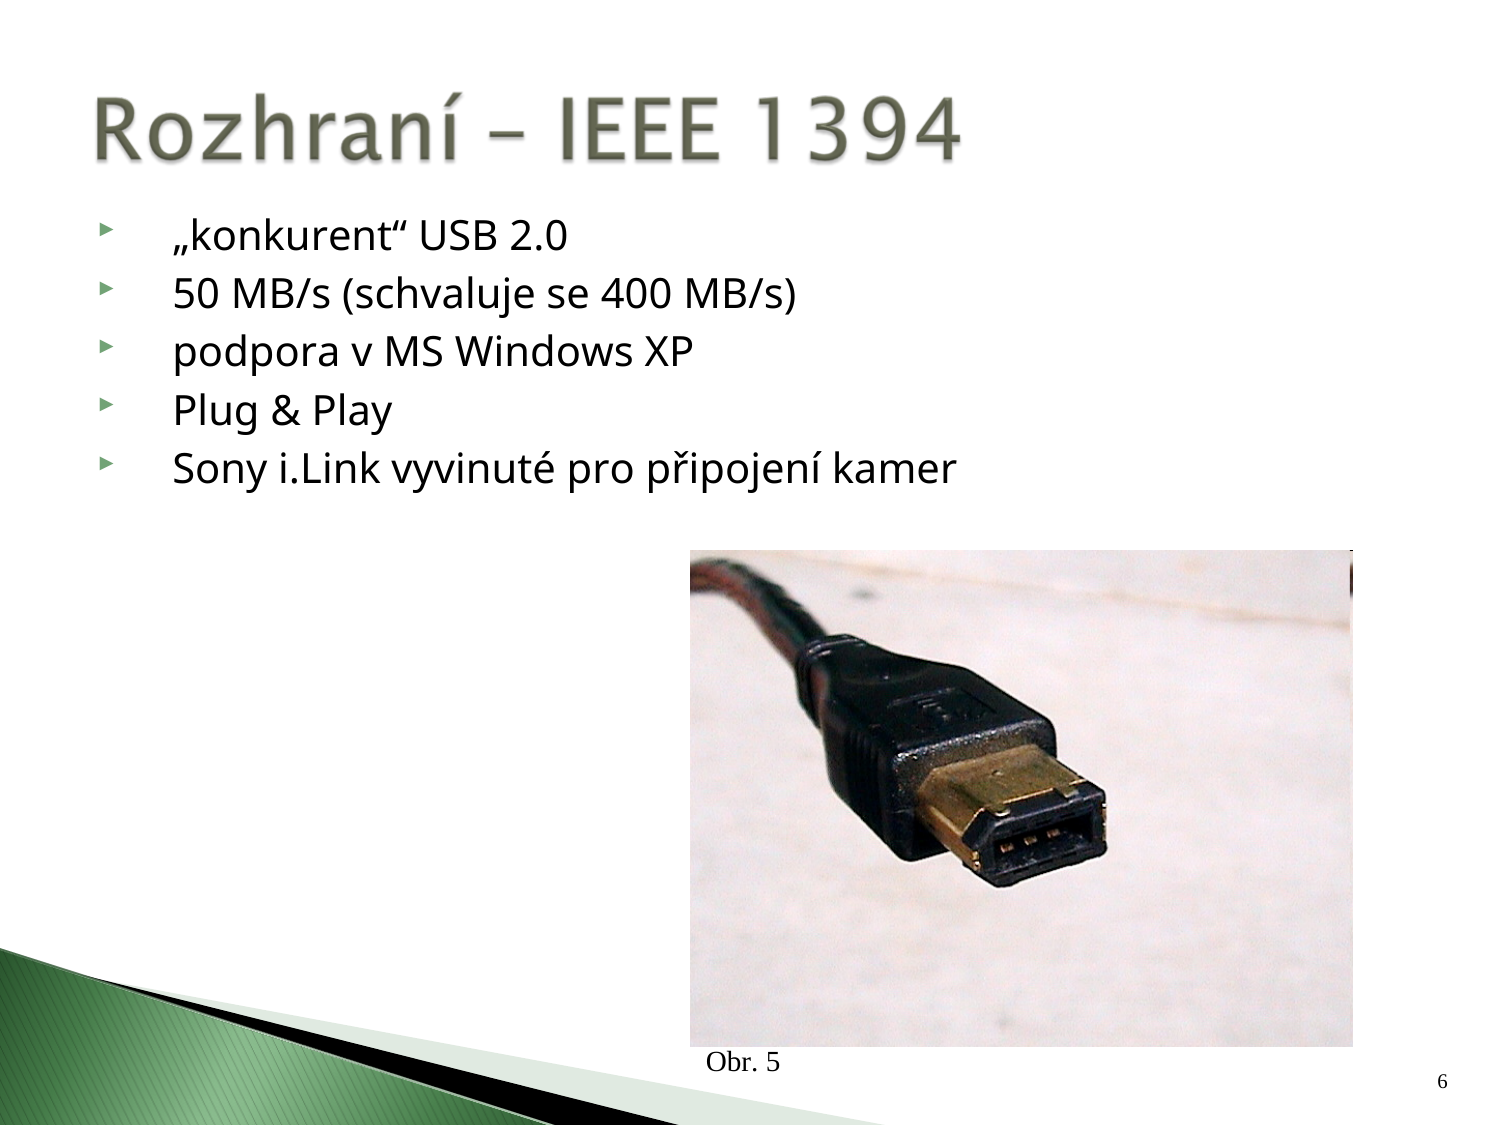

„konkurent“ USB 2.0
50 MB/s (schvaluje se 400 MB/s)
podpora v MS Windows XP
Plug & Play
Sony i.Link vyvinuté pro připojení kamer
Obr. 5